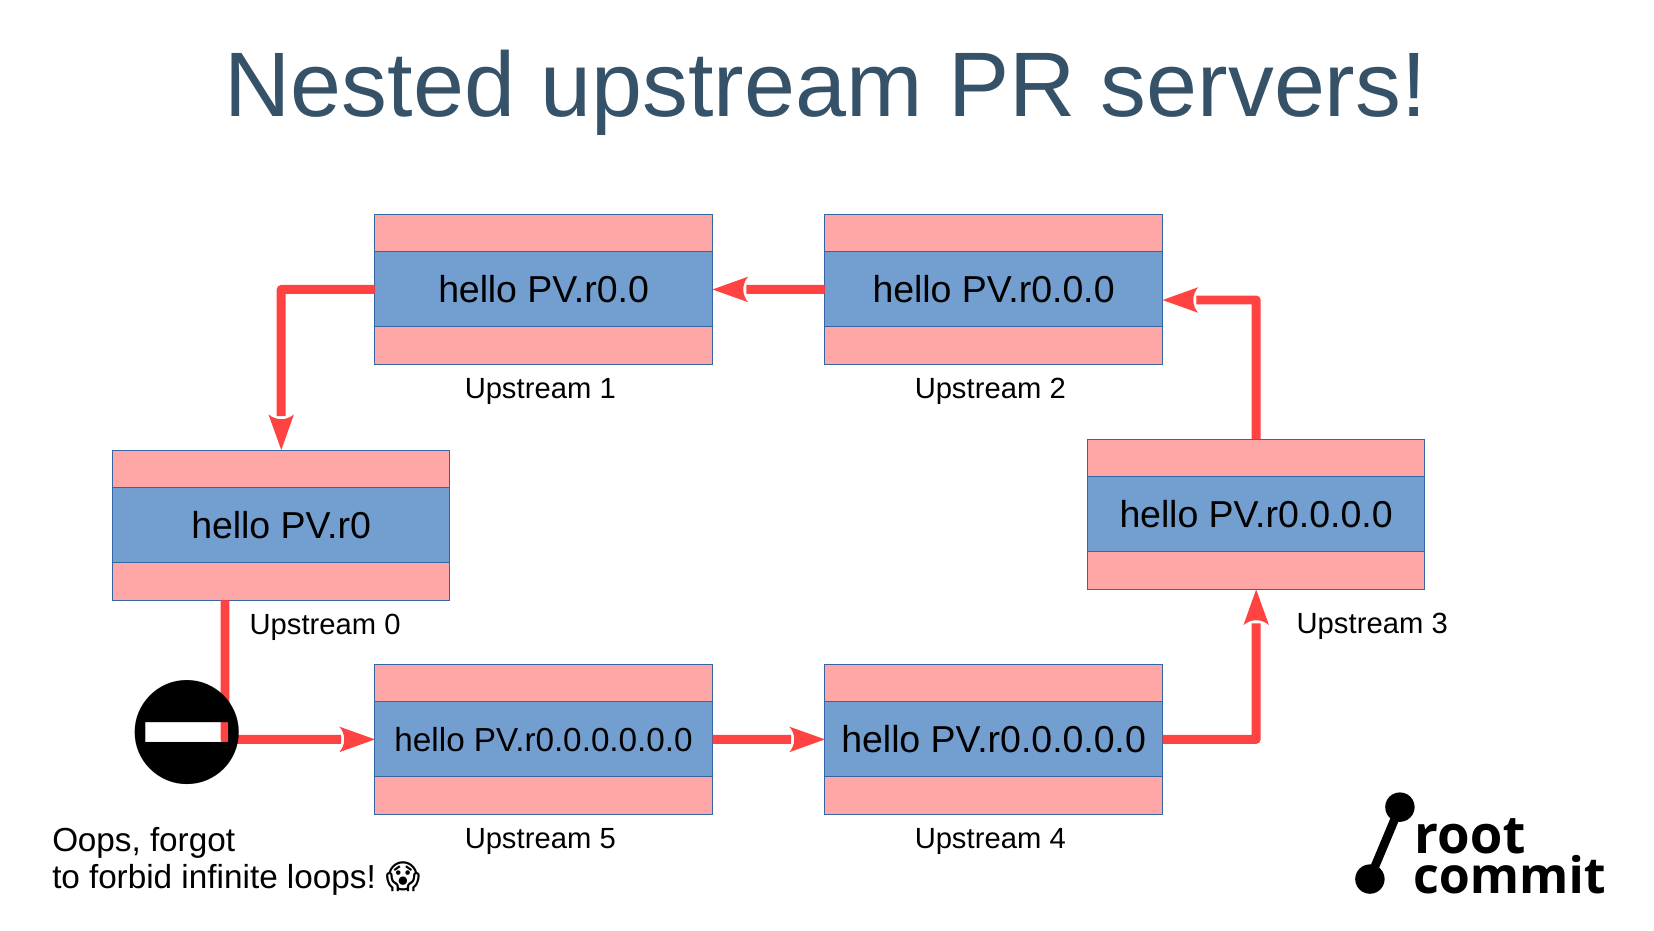

# Nested upstream PR servers!
hello PV.r0.0
Hello PV.r0
Upstream 1
hello PV.r0.0.0
Hello PV.r0
Upstream 2
hello PV.r0.0.0.0
hello PV.r0.0.0.0
Hello PV.r0
Hello PV.r0
Upstream 3
hello PV.r0
Hello PV.r0
Upstream 0
hello PV.r0.0.0.0
hello PV.r0.0.0.0.0
Hello PV.r0
Hello PV.r0
Upstream 4
⛔
Oops, forgot
to forbid infinite loops! 😱
hello PV.r0.0.0.0
hello PV.r0.0.0.0.0.0
Hello PV.r0
Hello PV.r0
Upstream 5